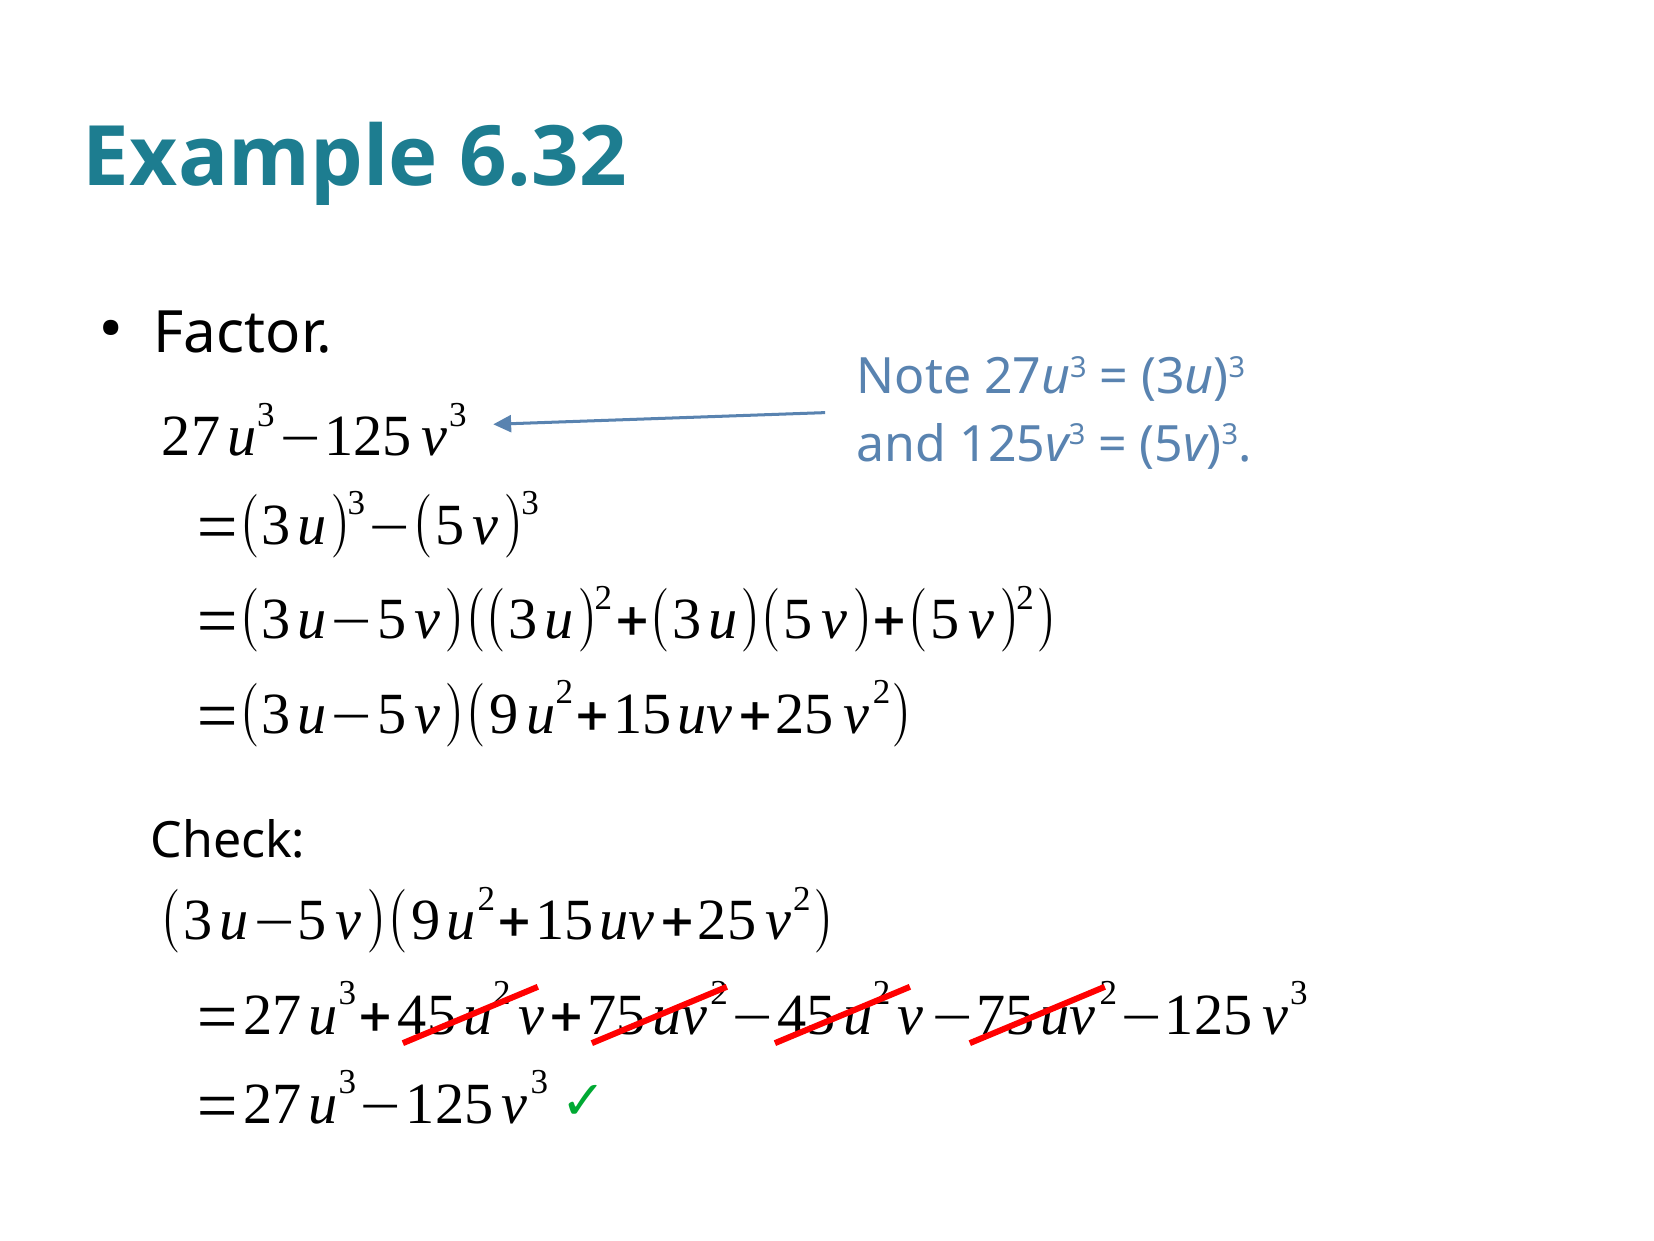

# Example 6.32
Factor.
Note 27u3 = (3u)3 and 125v3 = (5v)3.
Check:
✓